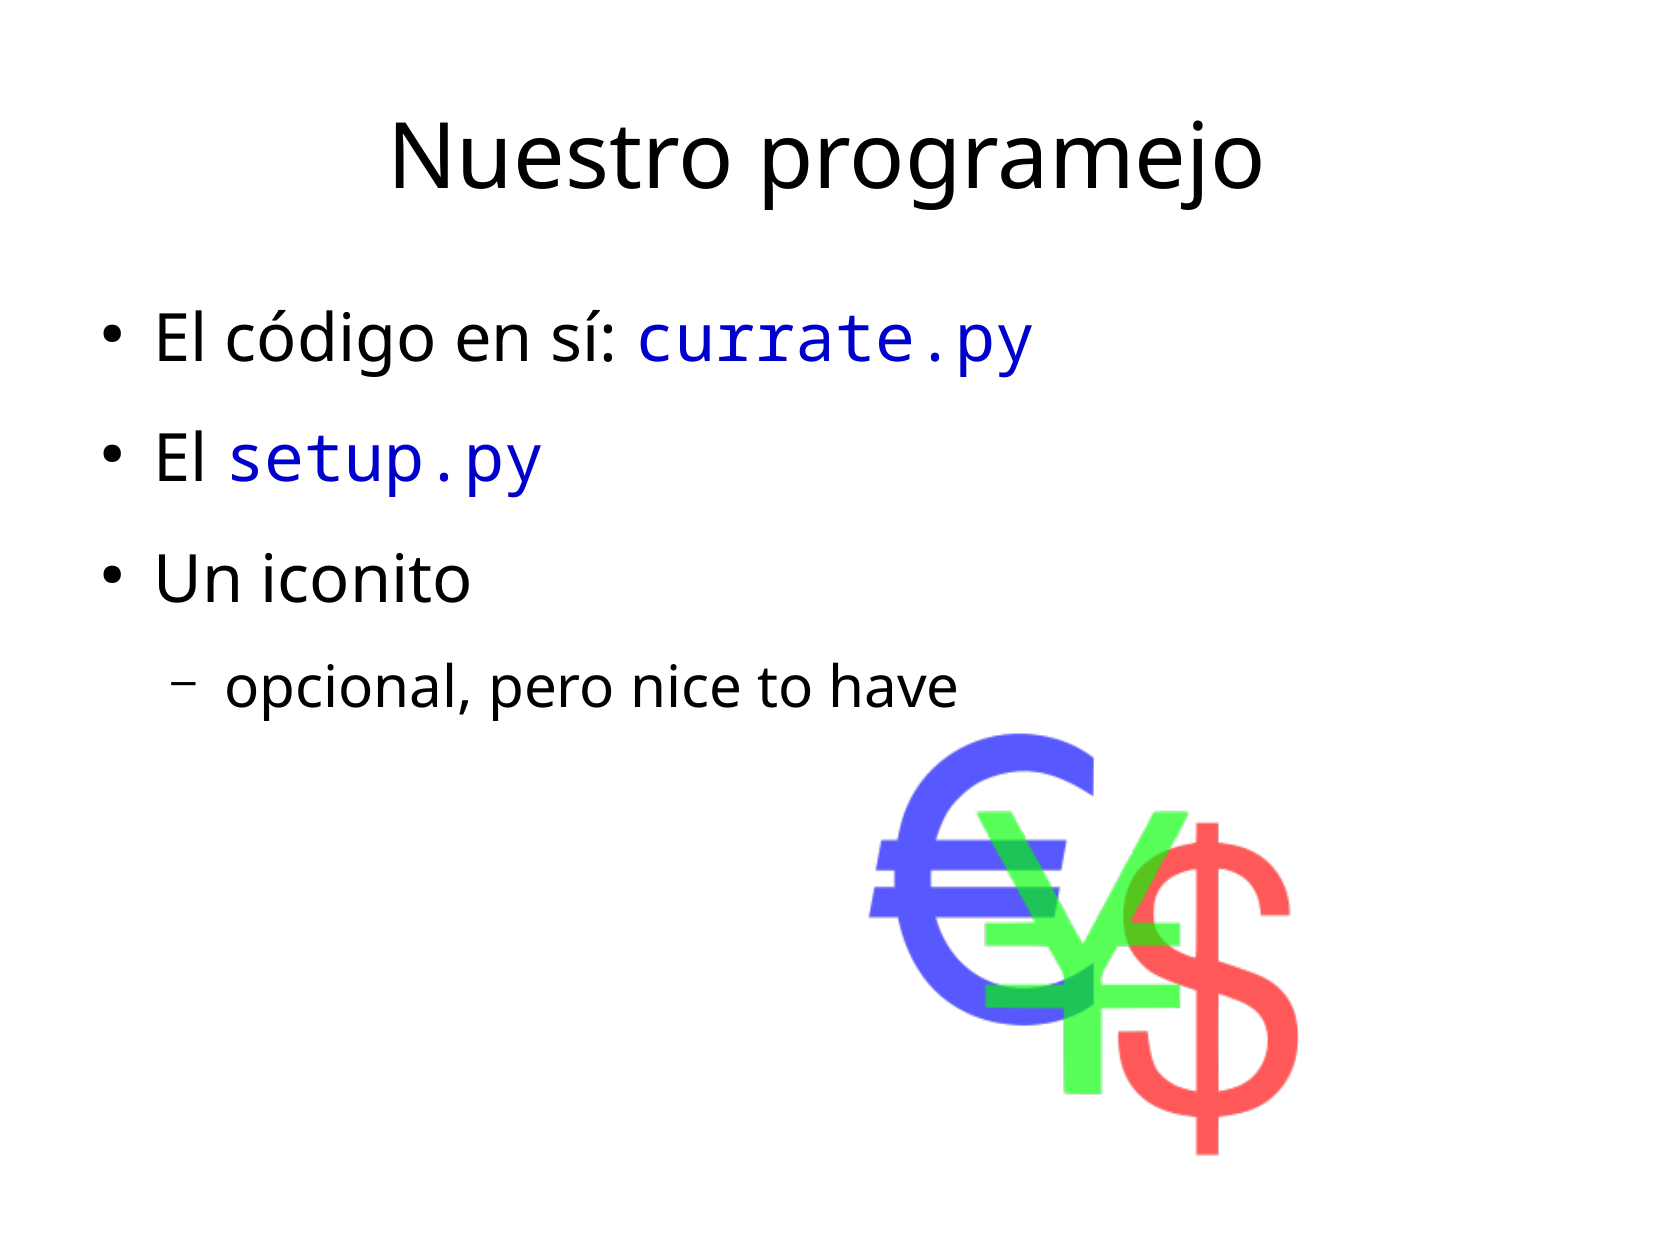

# Nuestro programejo
El código en sí: currate.py
El setup.py
Un iconito
opcional, pero nice to have